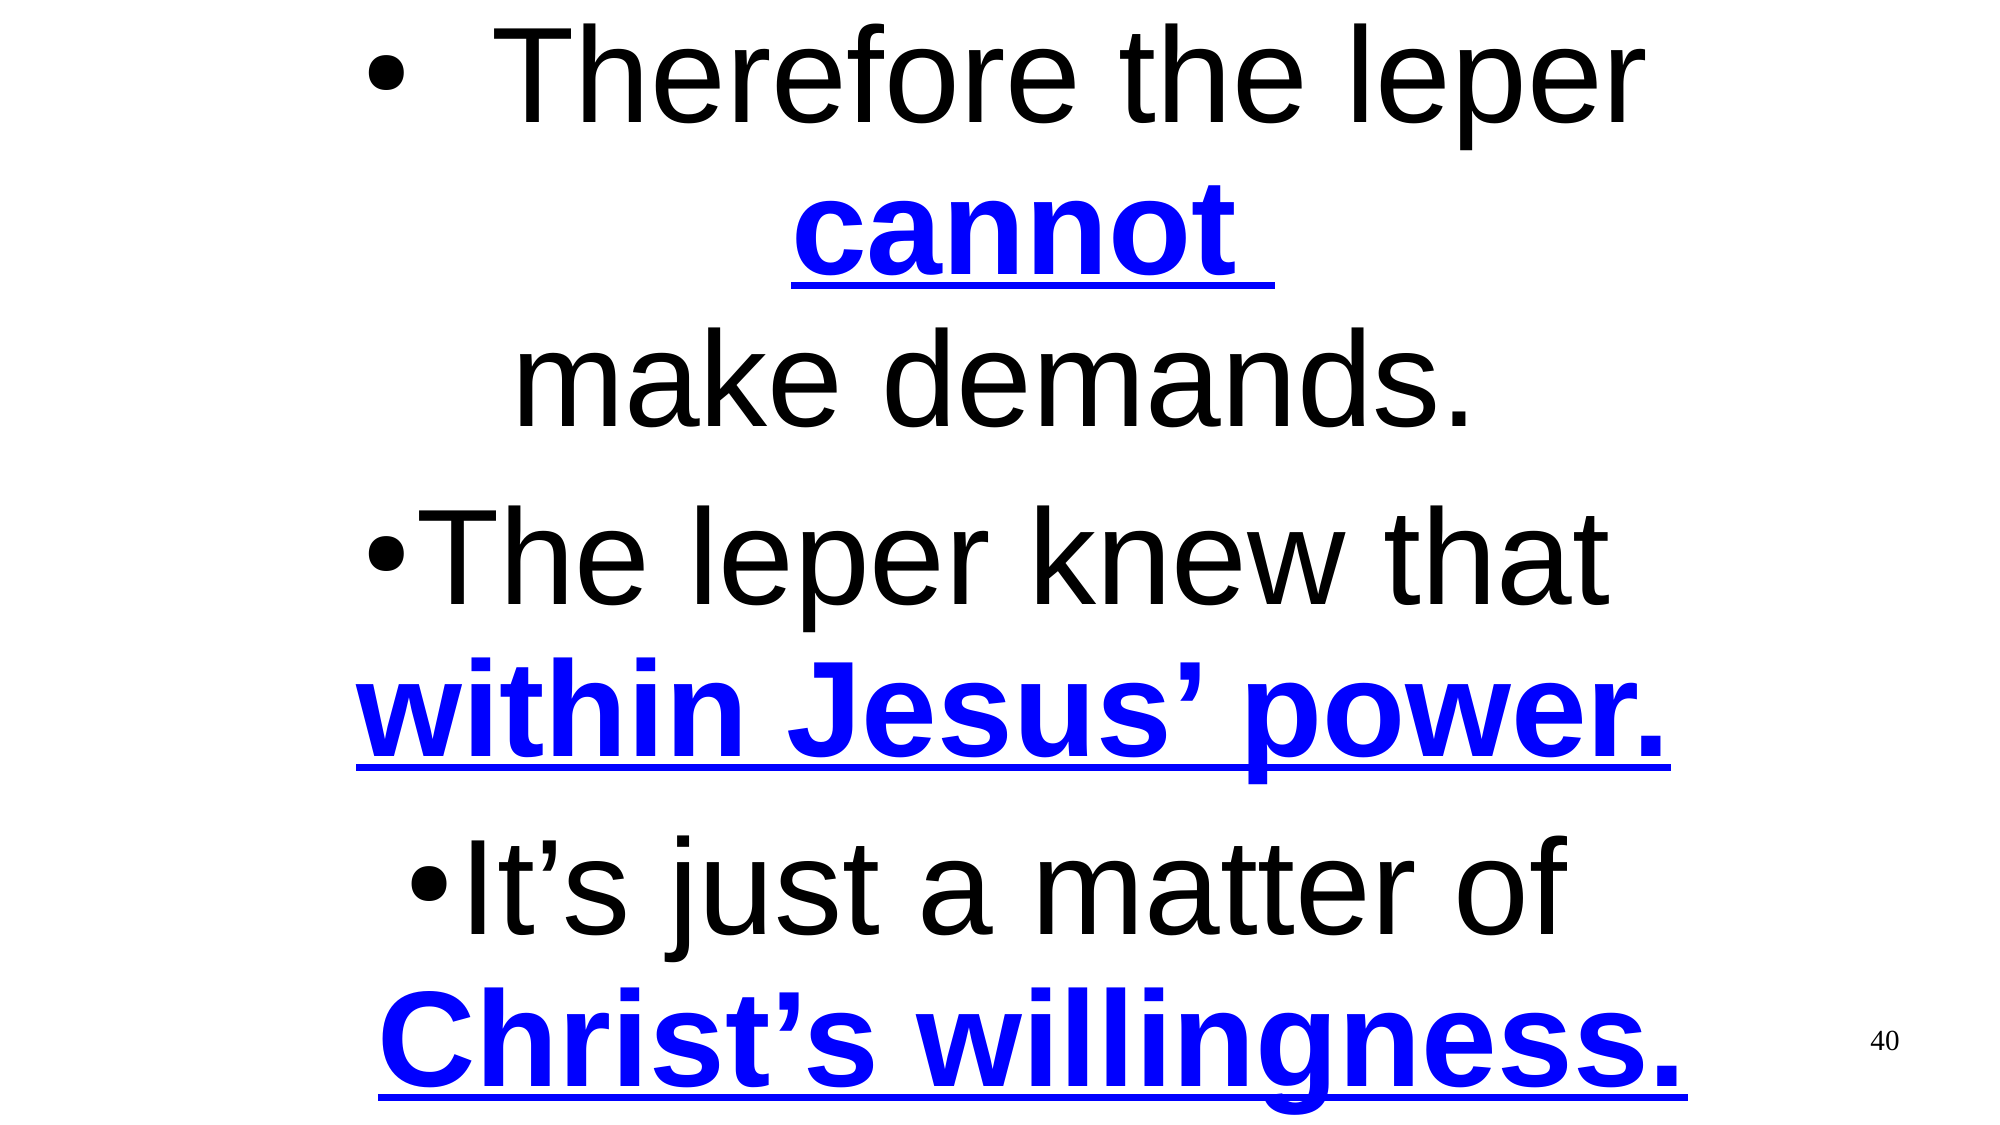

# Therefore the leper cannot make demands.
The leper knew that
within Jesus’ power.
It’s just a matter of
Christ’s willingness.
40